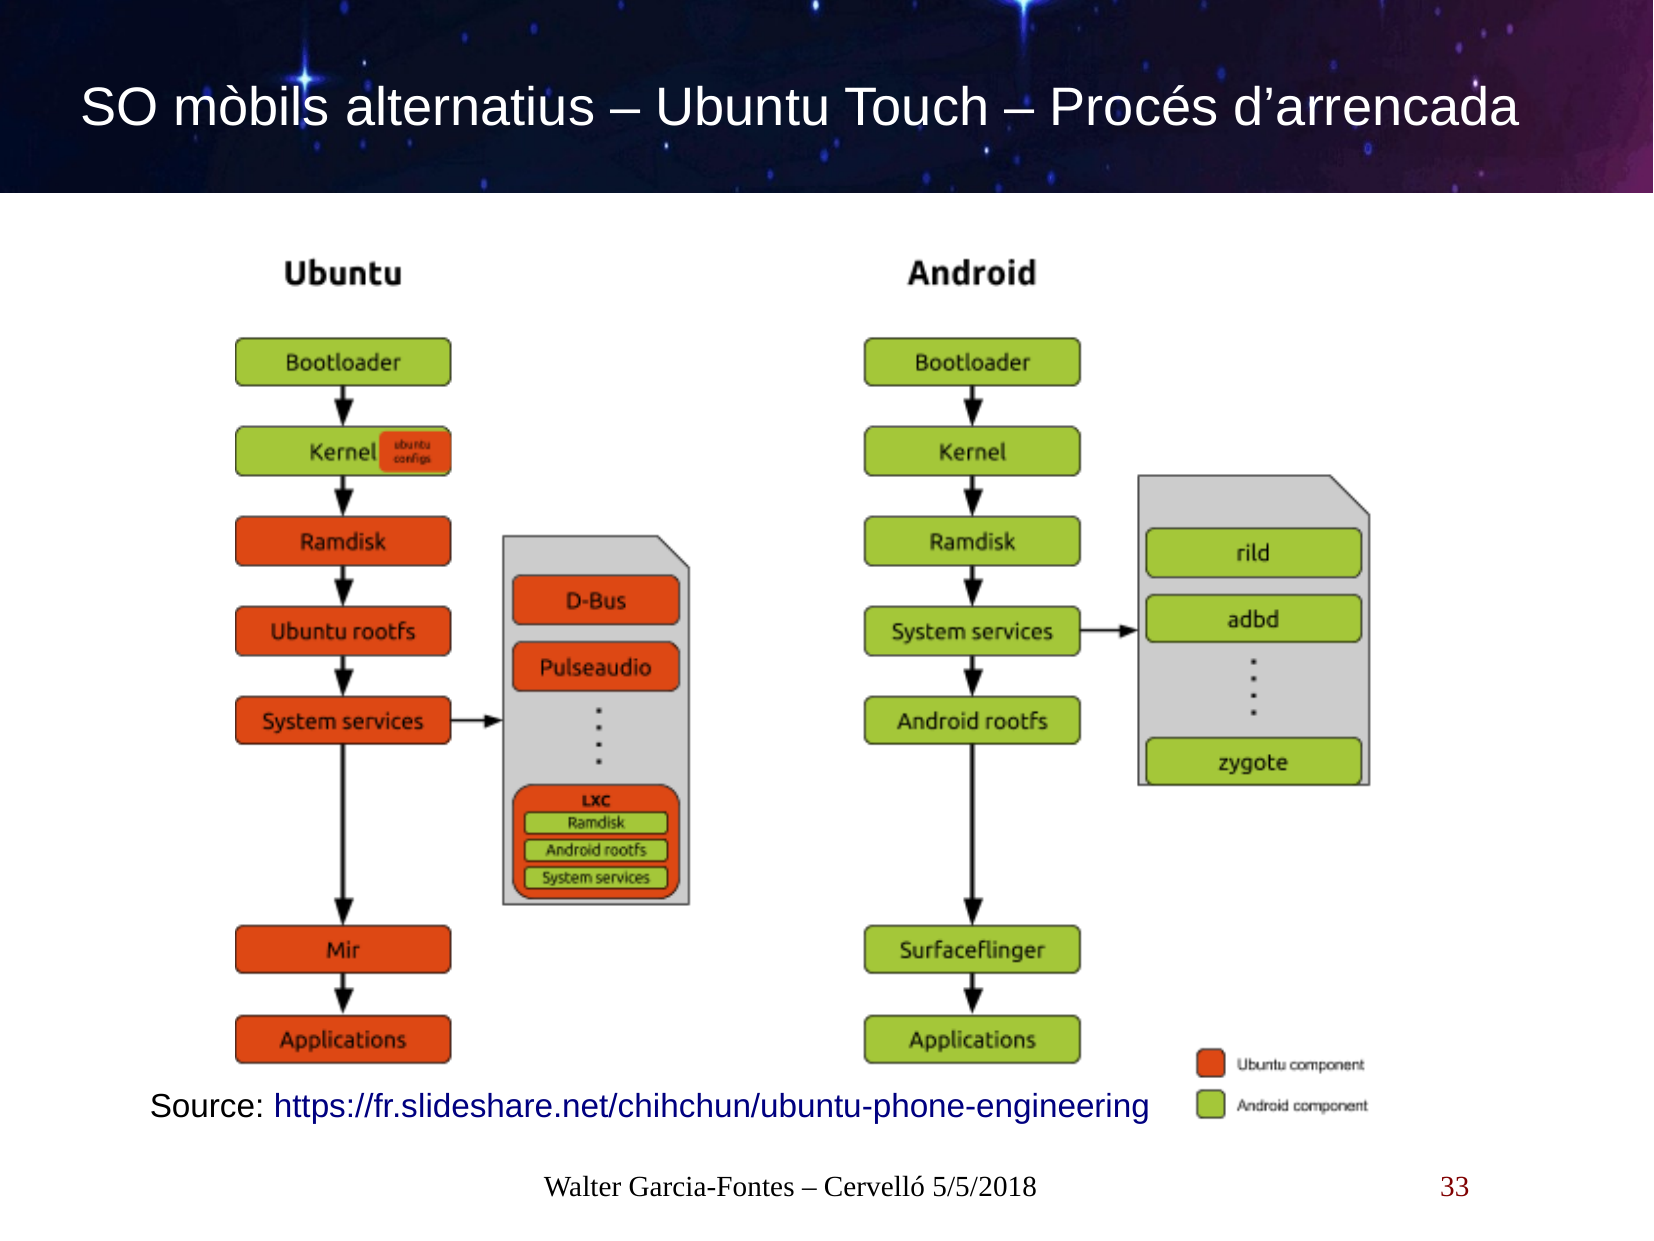

# SO mòbils alternatius – Ubuntu Touch – Procés d’arrencada
Source: https://fr.slideshare.net/chihchun/ubuntu-phone-engineering
Walter Garcia-Fontes - Cervelló - 5/05/2018
33